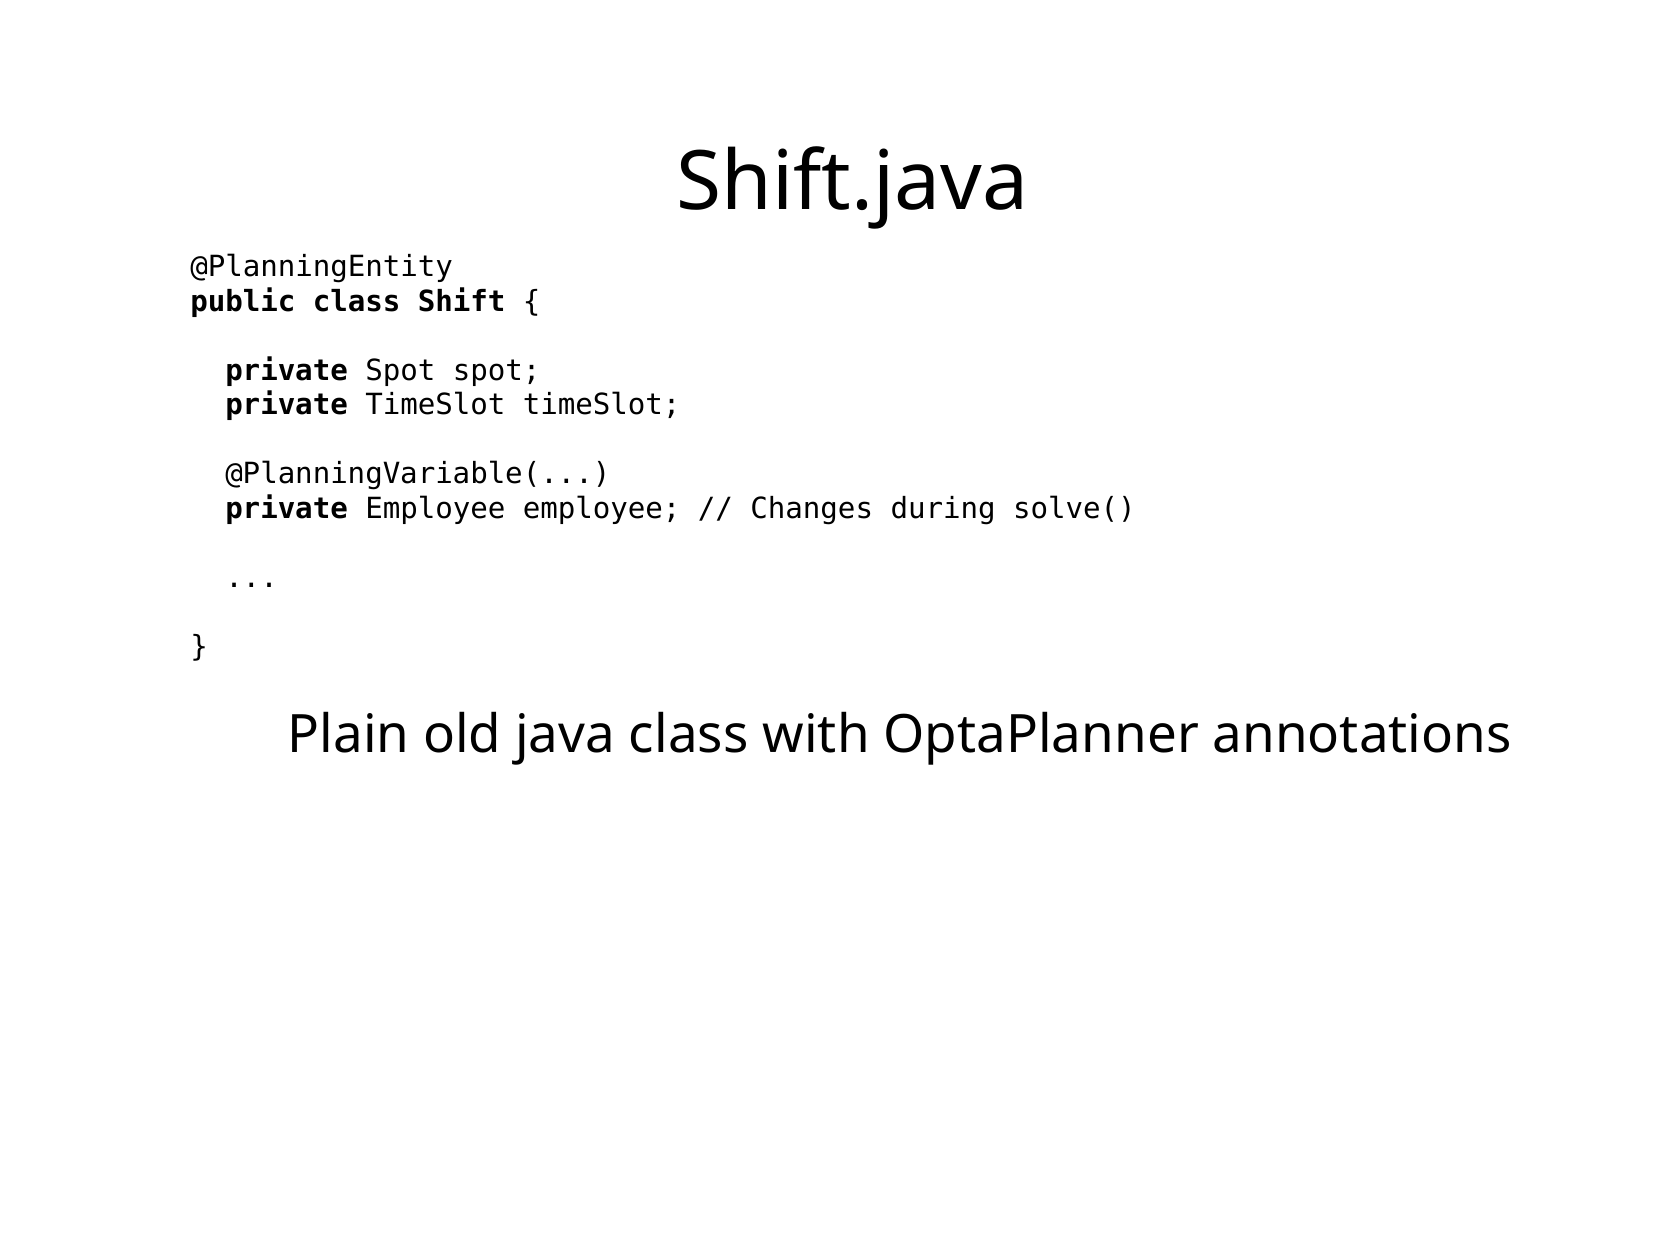

Shift.java
@PlanningEntity
public class Shift {
 private Spot spot;
 private TimeSlot timeSlot;
 @PlanningVariable(...)
 private Employee employee; // Changes during solve()
 ...
}
Plain old java class with OptaPlanner annotations